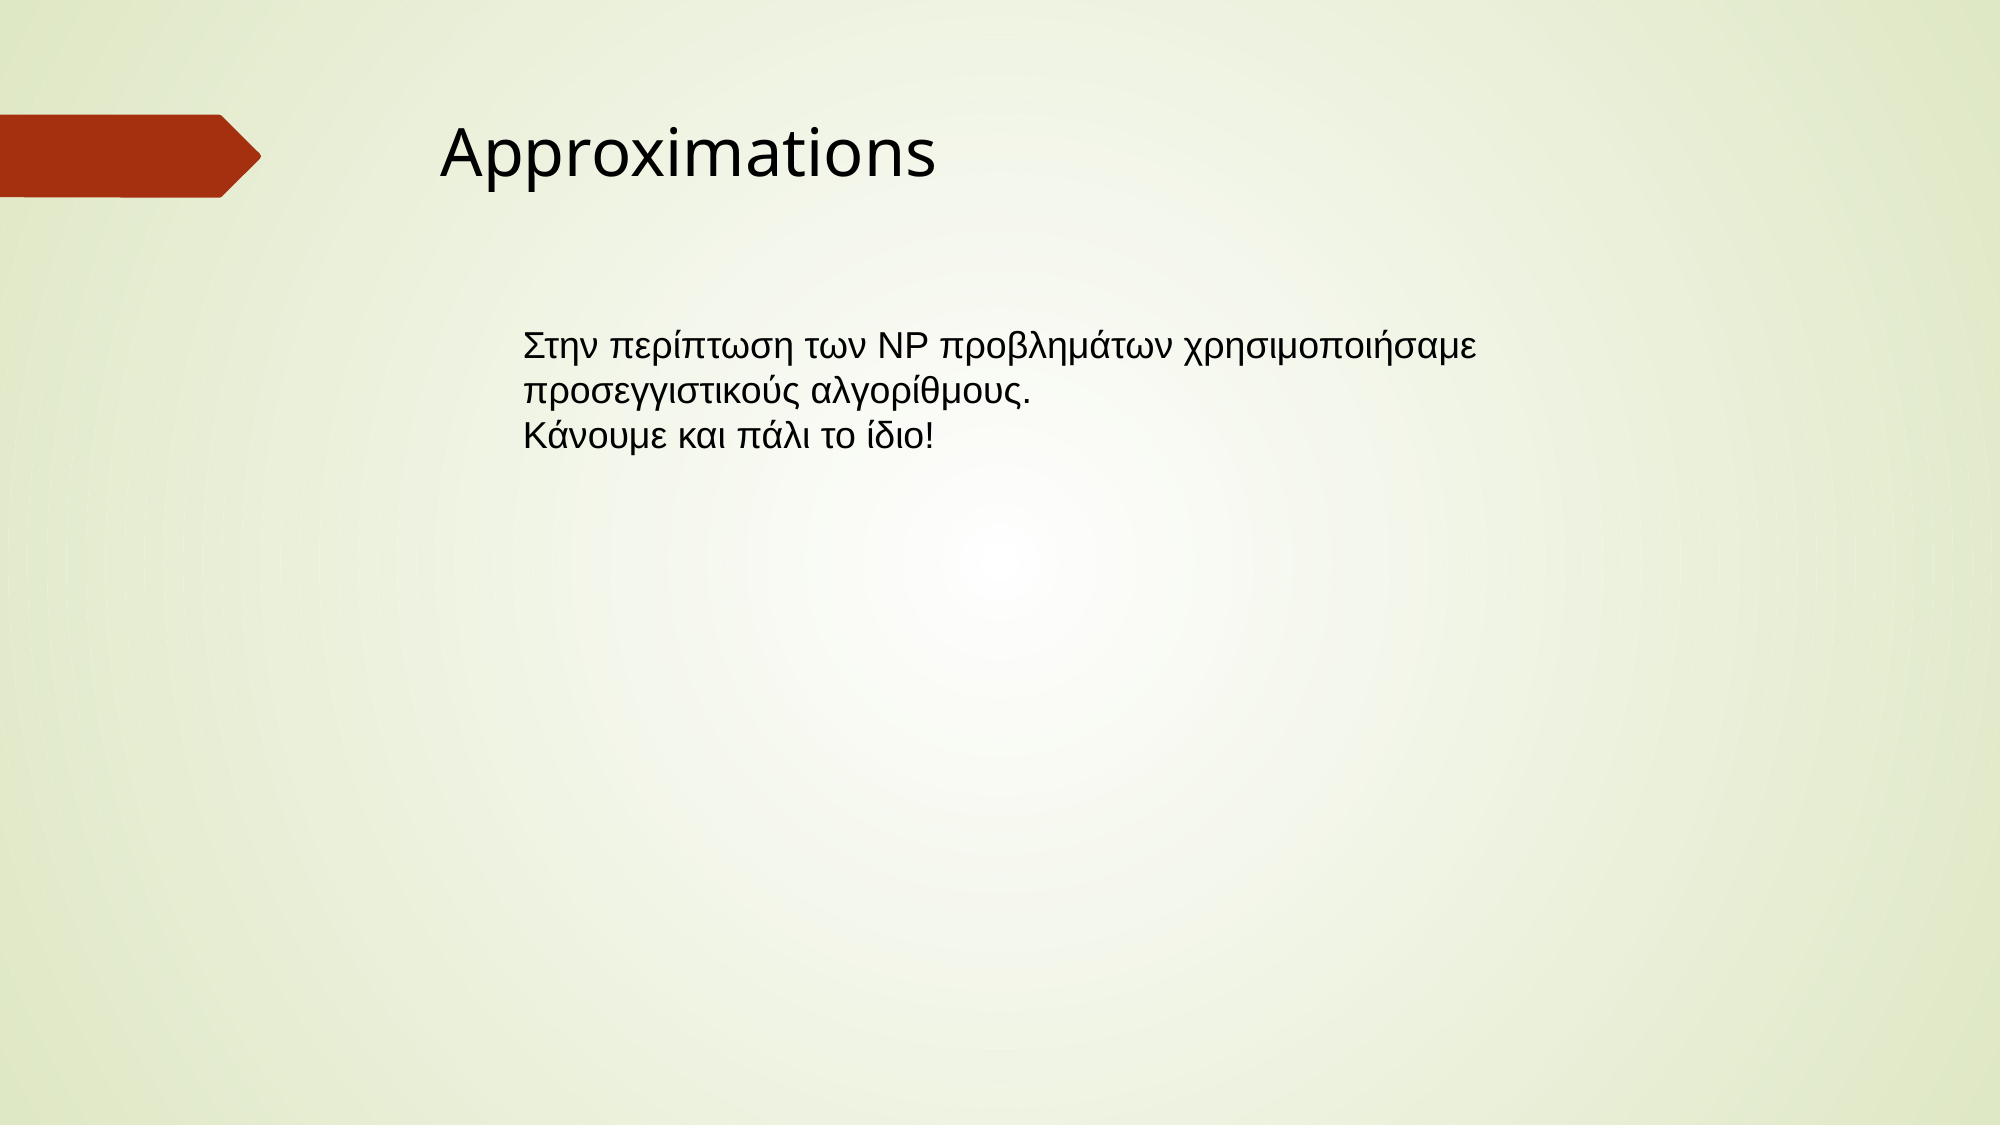

# Approximations
Στην περίπτωση των NP προβλημάτων χρησιμοποιήσαμε προσεγγιστικούς αλγορίθμους.
Κάνουμε και πάλι το ίδιο!